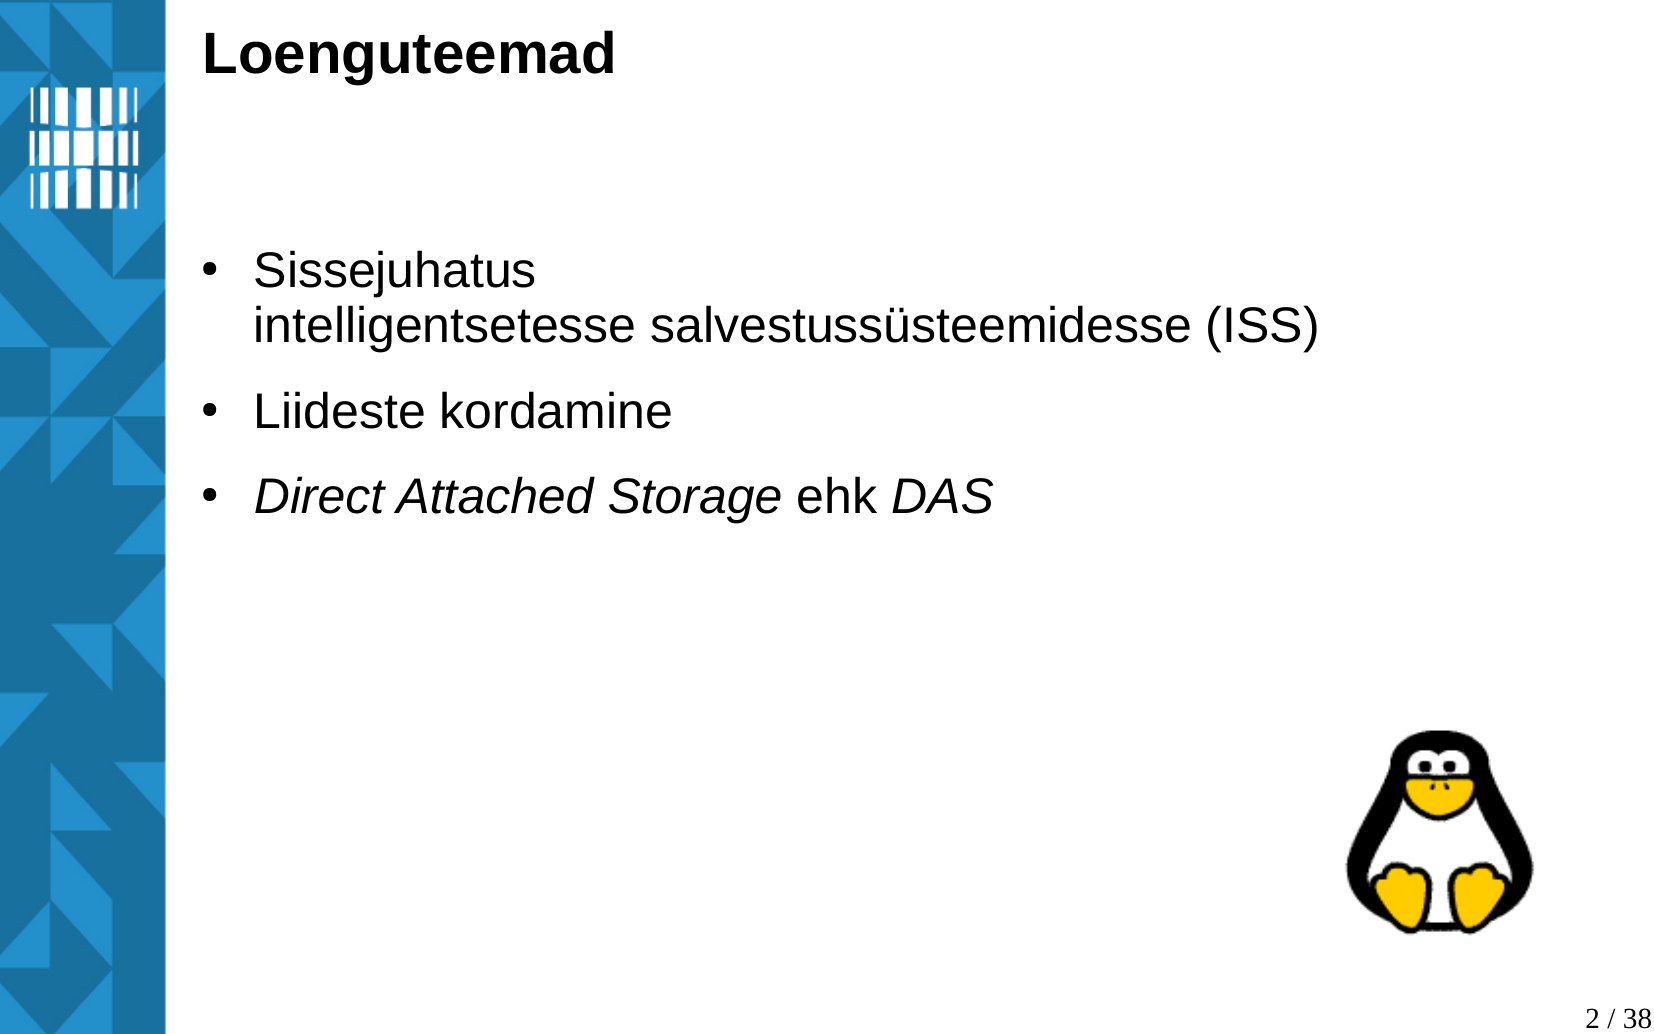

# Loenguteemad
Sissejuhatus
intelligentsetesse salvestussüsteemidesse (ISS)
Liideste kordamine
Direct Attached Storage ehk DAS